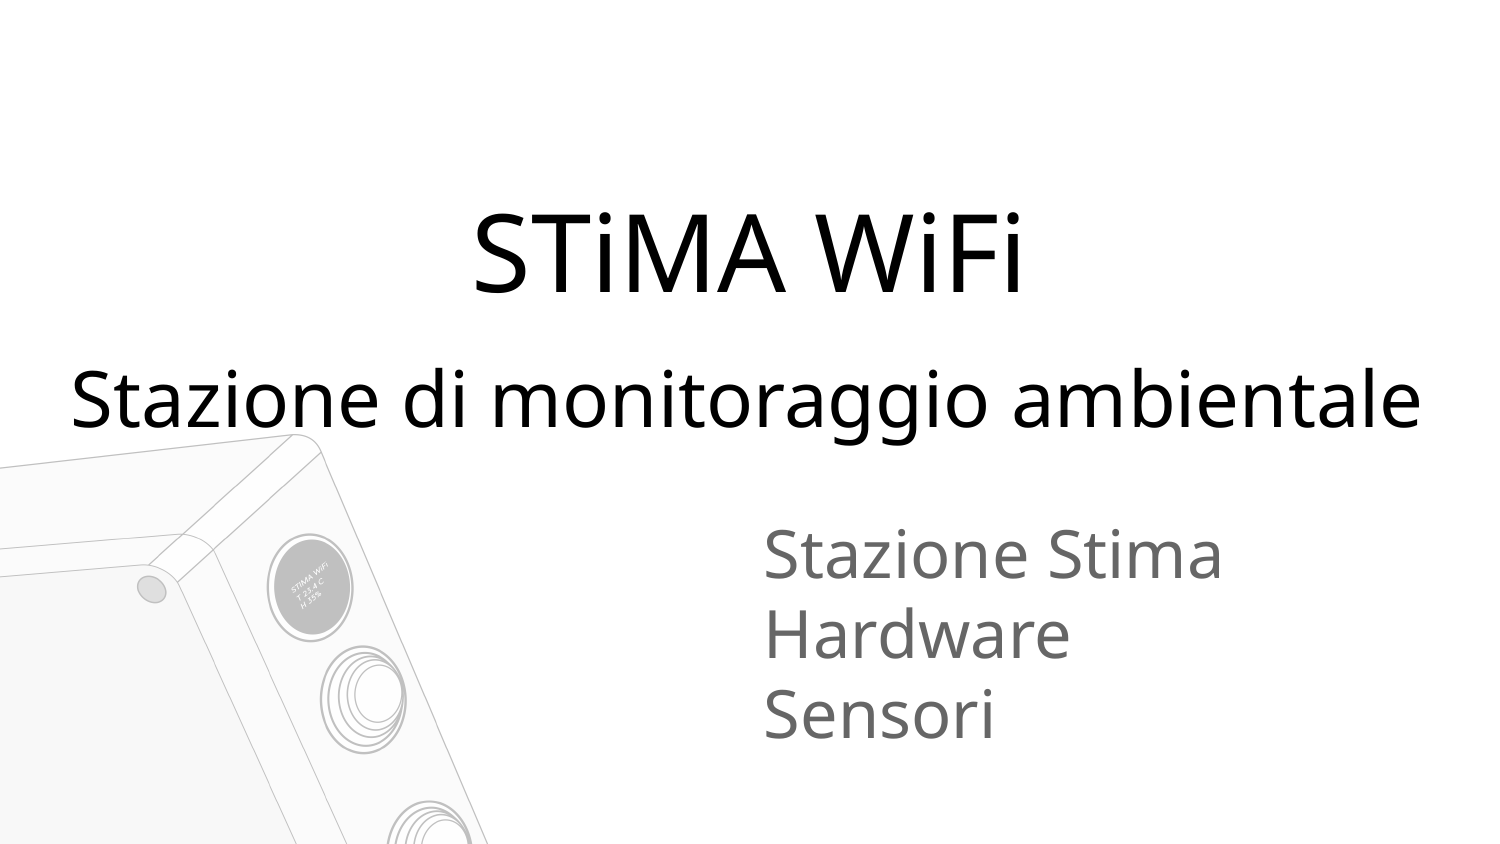

# STiMA WiFi
Stazione di monitoraggio ambientale
Stazione Stima
Hardware
Sensori